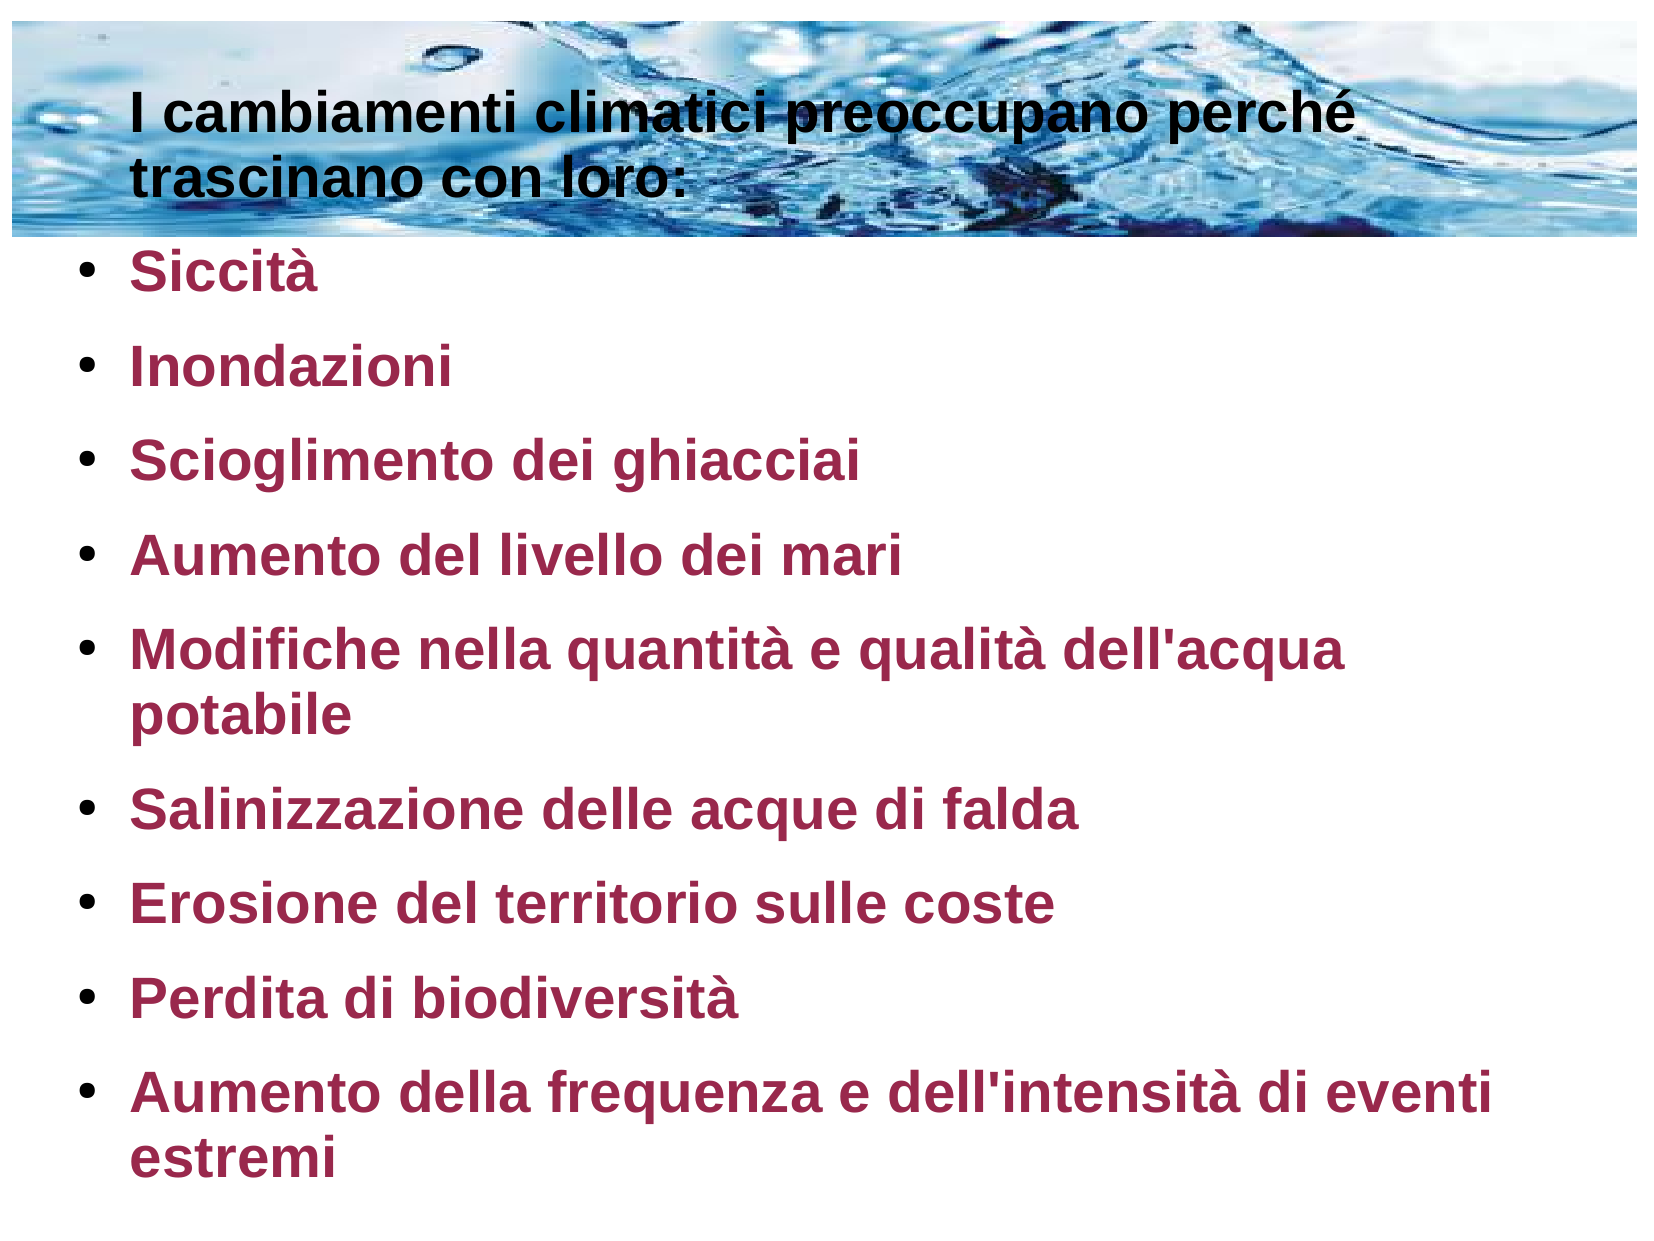

# I cambiamenti climatici preoccupano perché trascinano con loro:
Siccità
Inondazioni
Scioglimento dei ghiacciai
Aumento del livello dei mari
Modifiche nella quantità e qualità dell'acqua potabile
Salinizzazione delle acque di falda
Erosione del territorio sulle coste
Perdita di biodiversità
Aumento della frequenza e dell'intensità di eventi estremi